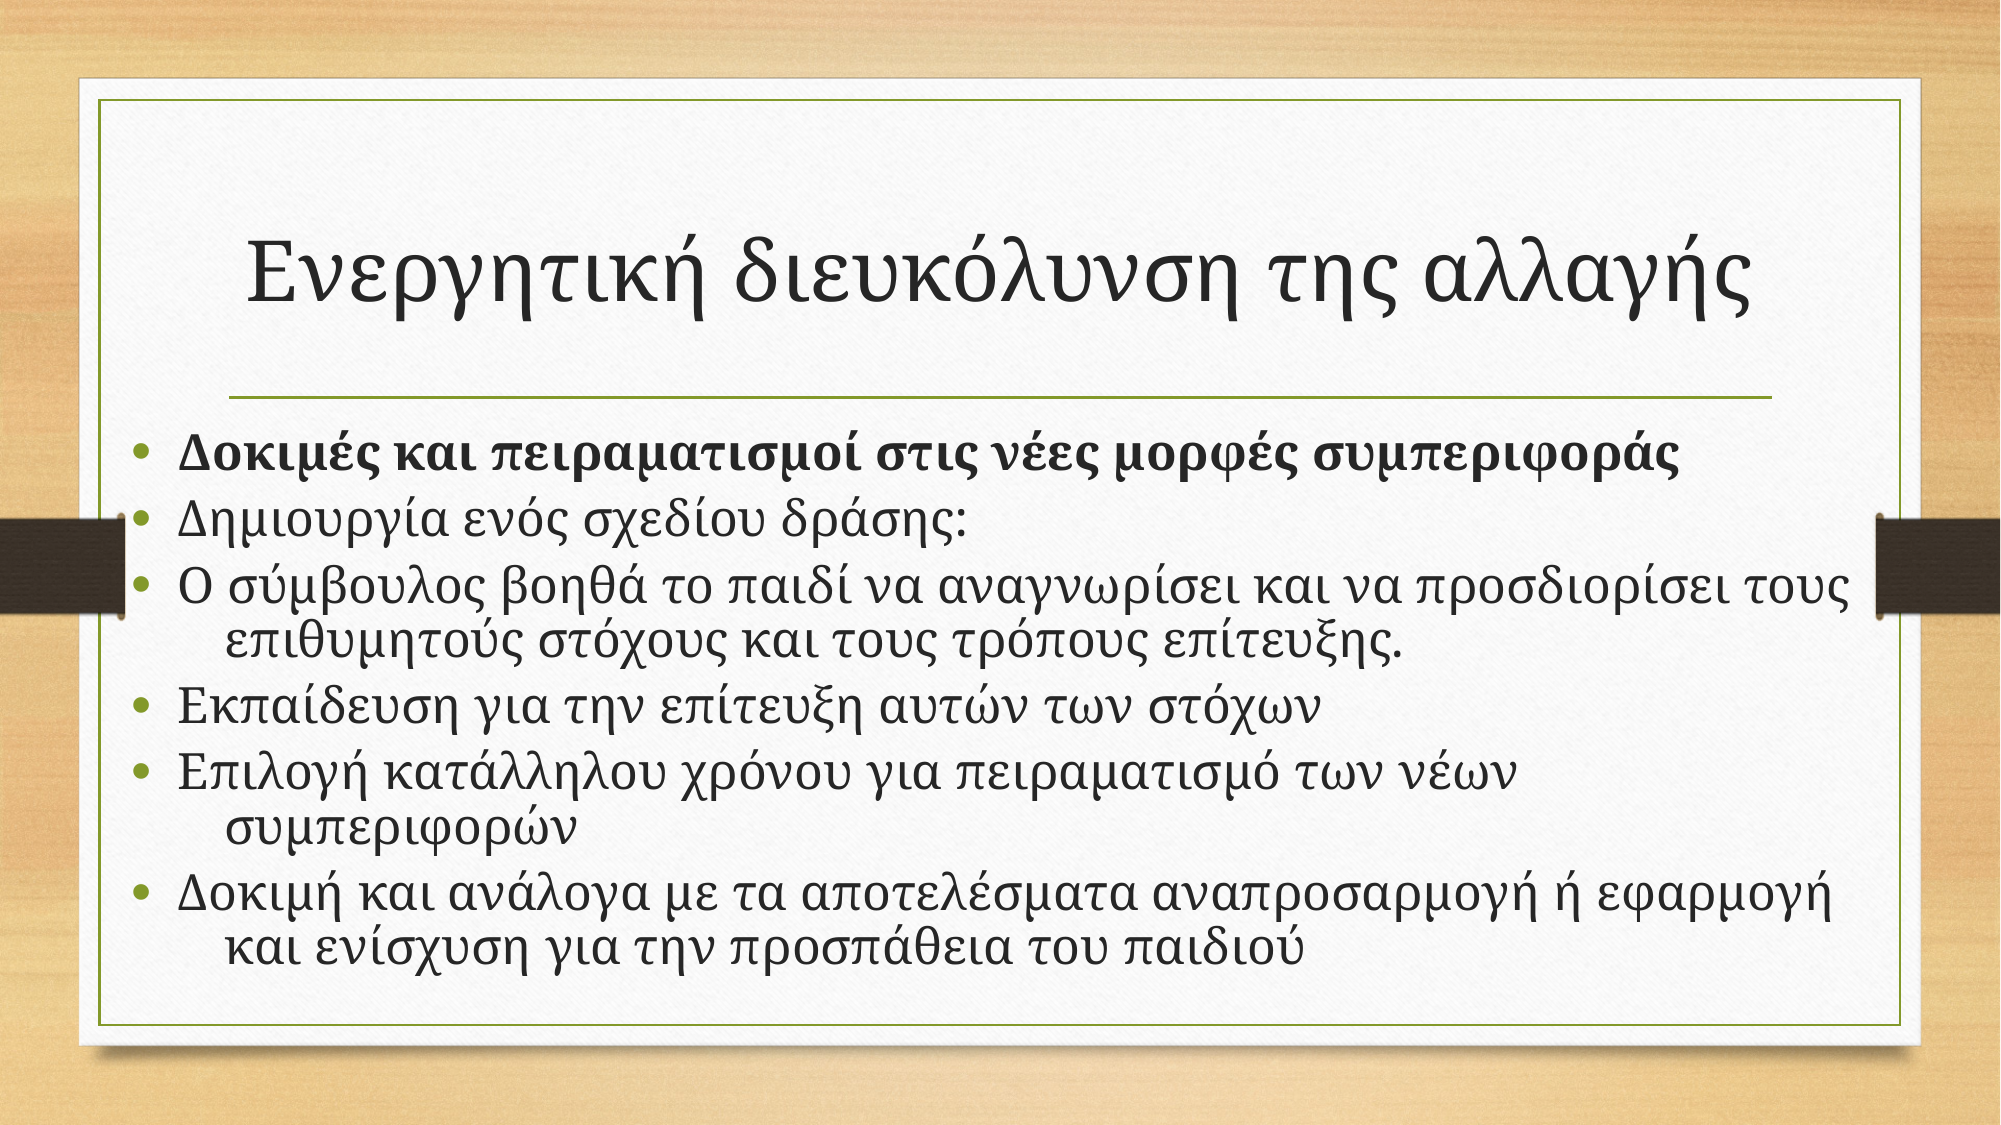

# Ενεργητική διευκόλυνση της αλλαγής
Δοκιμές και πειραματισμοί στις νέες μορφές συμπεριφοράς
Δημιουργία ενός σχεδίου δράσης:
Ο σύμβουλος βοηθά το παιδί να αναγνωρίσει και να προσδιορίσει τους επιθυμητούς στόχους και τους τρόπους επίτευξης.
Εκπαίδευση για την επίτευξη αυτών των στόχων
Επιλογή κατάλληλου χρόνου για πειραματισμό των νέων συμπεριφορών
Δοκιμή και ανάλογα με τα αποτελέσματα αναπροσαρμογή ή εφαρμογή και ενίσχυση για την προσπάθεια του παιδιού